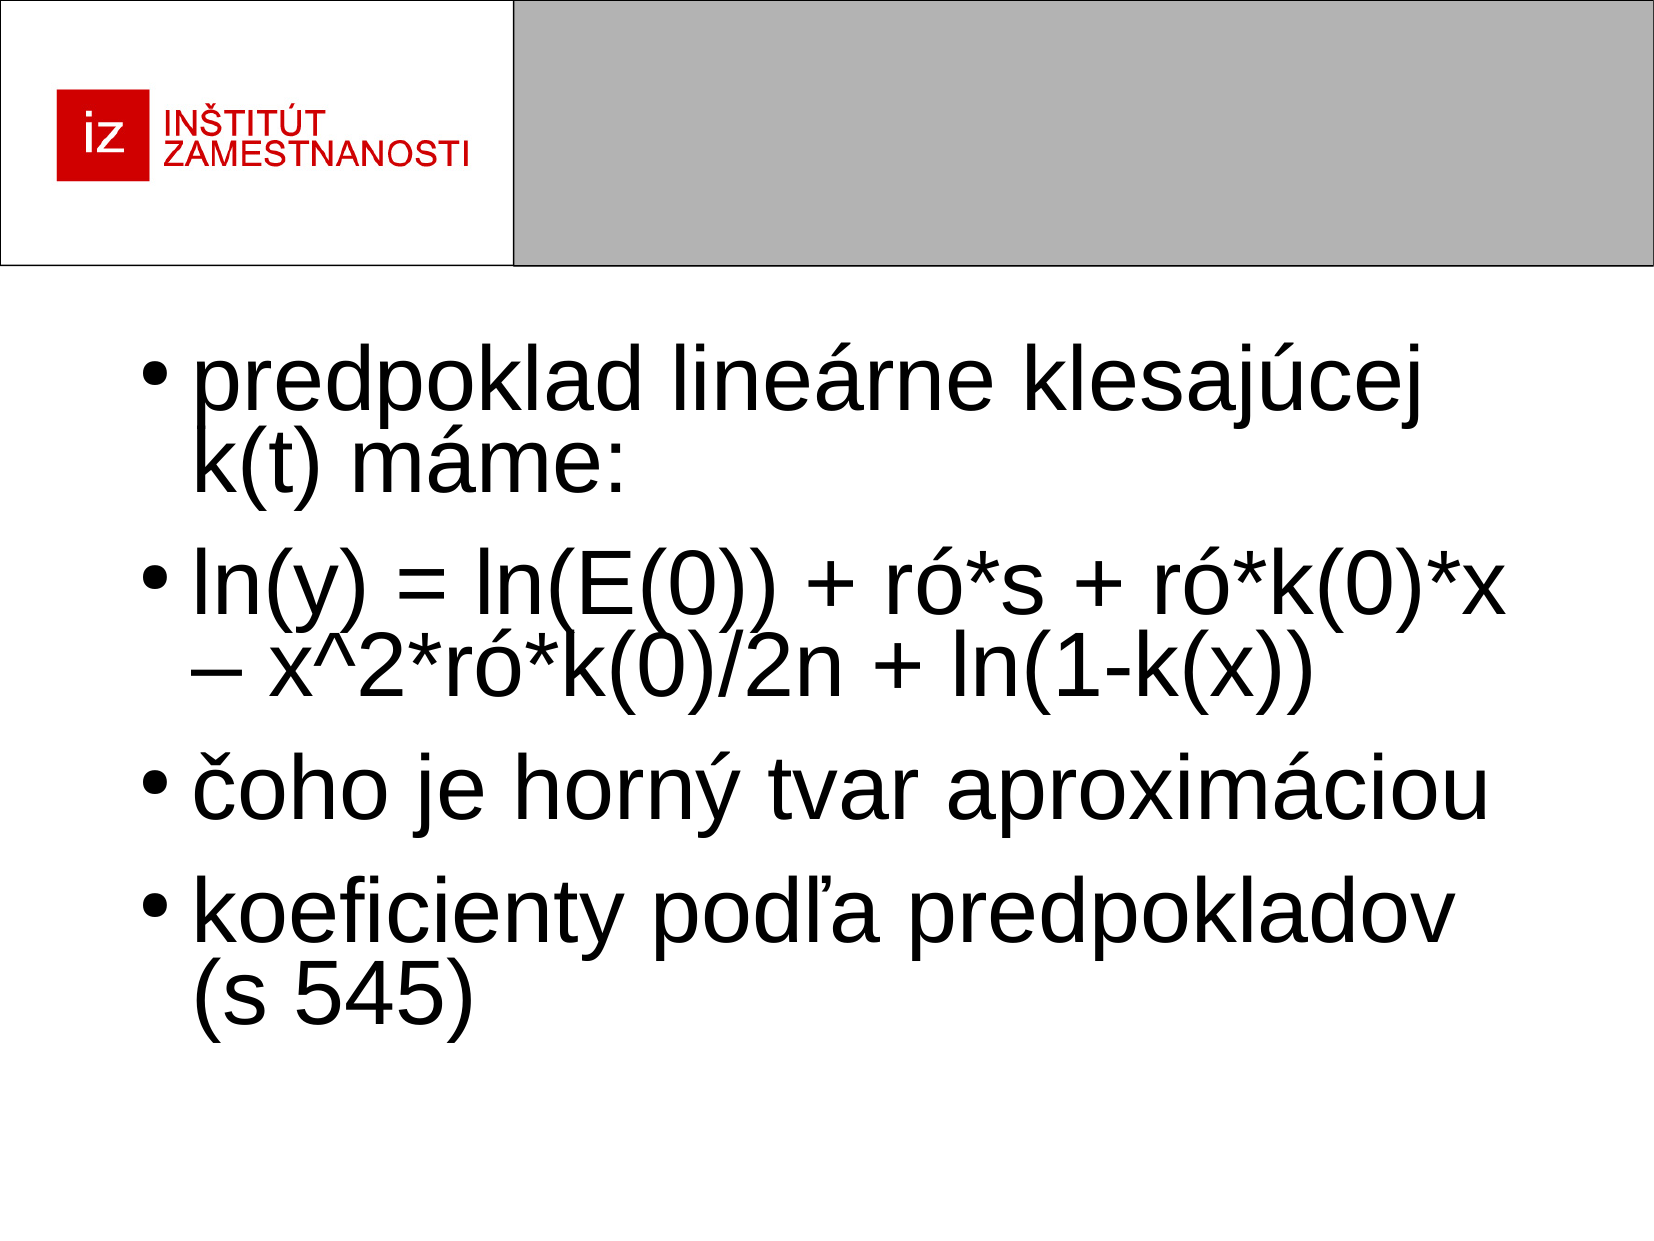

#
predpoklad lineárne klesajúcej k(t) máme:
ln(y) = ln(E(0)) + ró*s + ró*k(0)*x – x^2*ró*k(0)/2n + ln(1-k(x))
čoho je horný tvar aproximáciou
koeficienty podľa predpokladov (s 545)